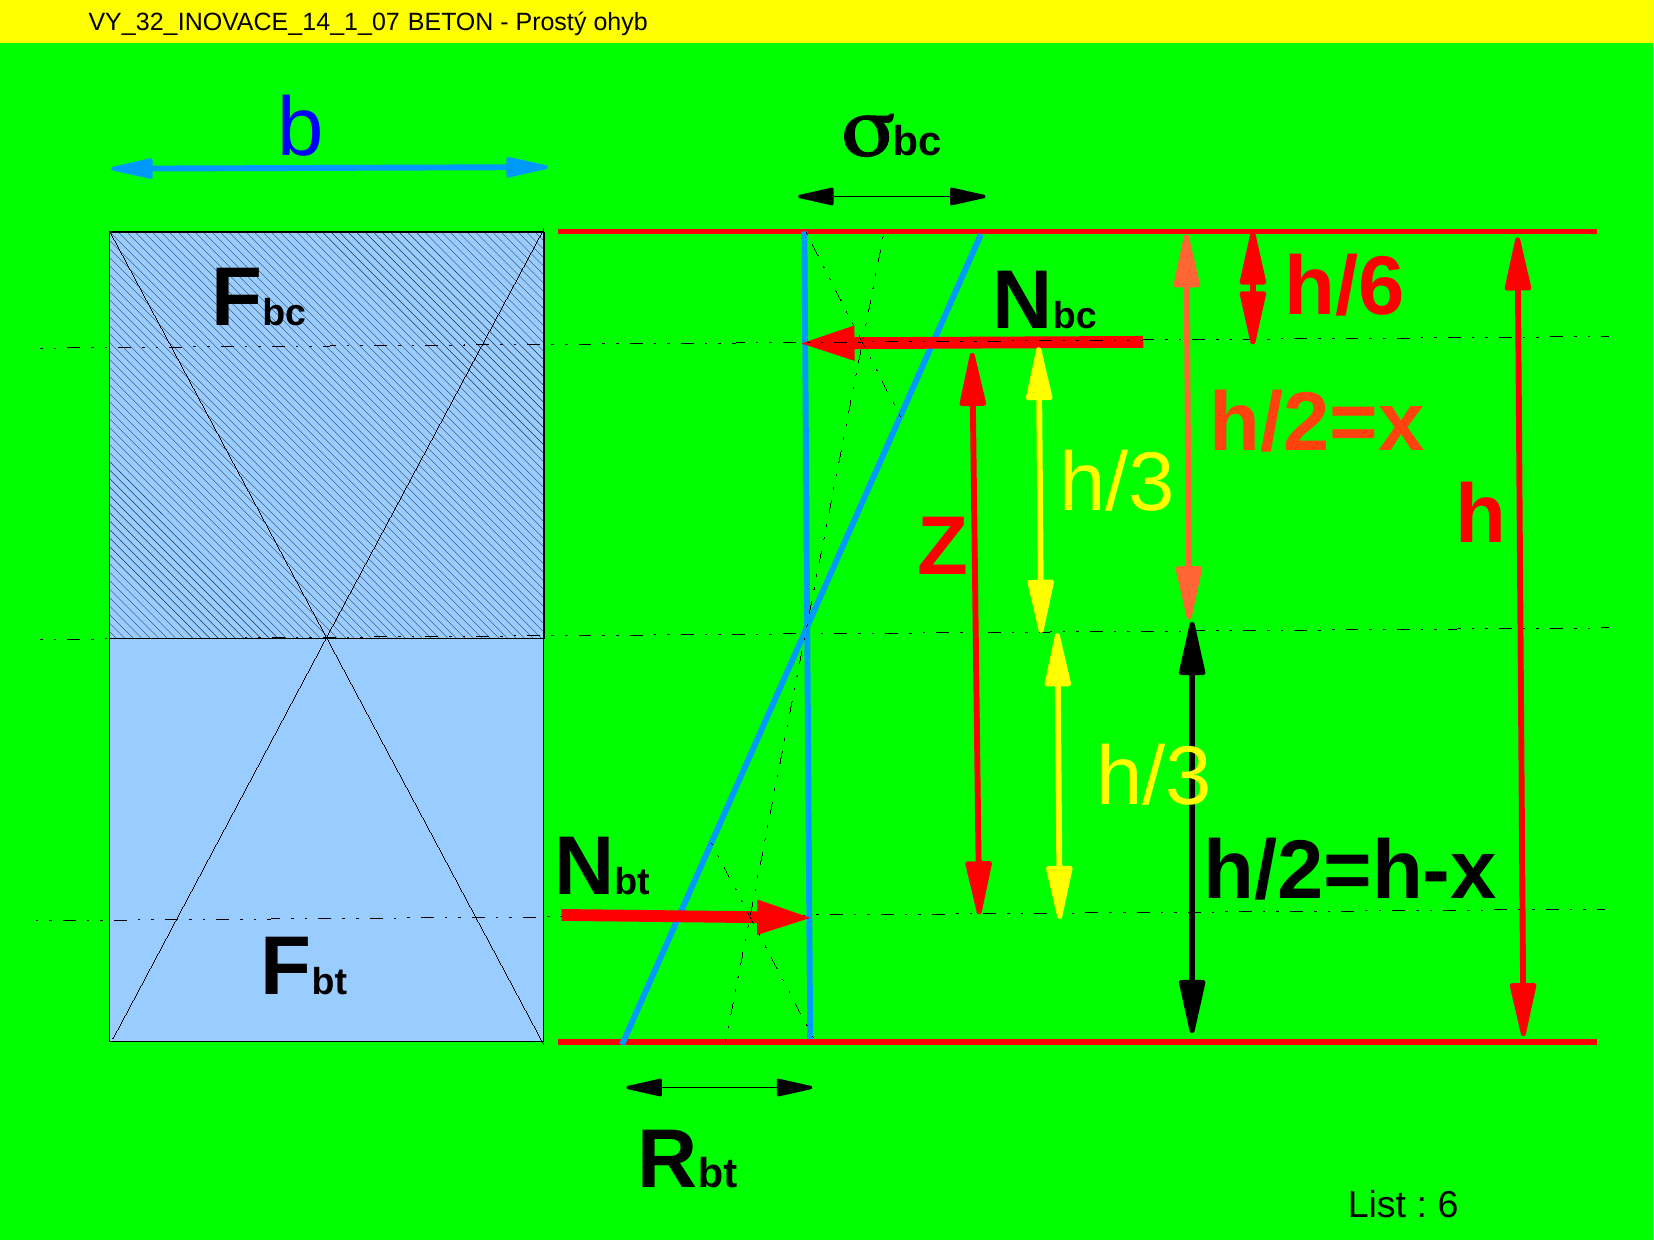

VY_32_INOVACE_14_1_07 BETON - Prostý ohyb
b
sbc
h/6
Fbc
Nbc
h/2=x
h/3
h
Z
h/3
Nbt
h/2=h-x
Fbt
Rbt
List :